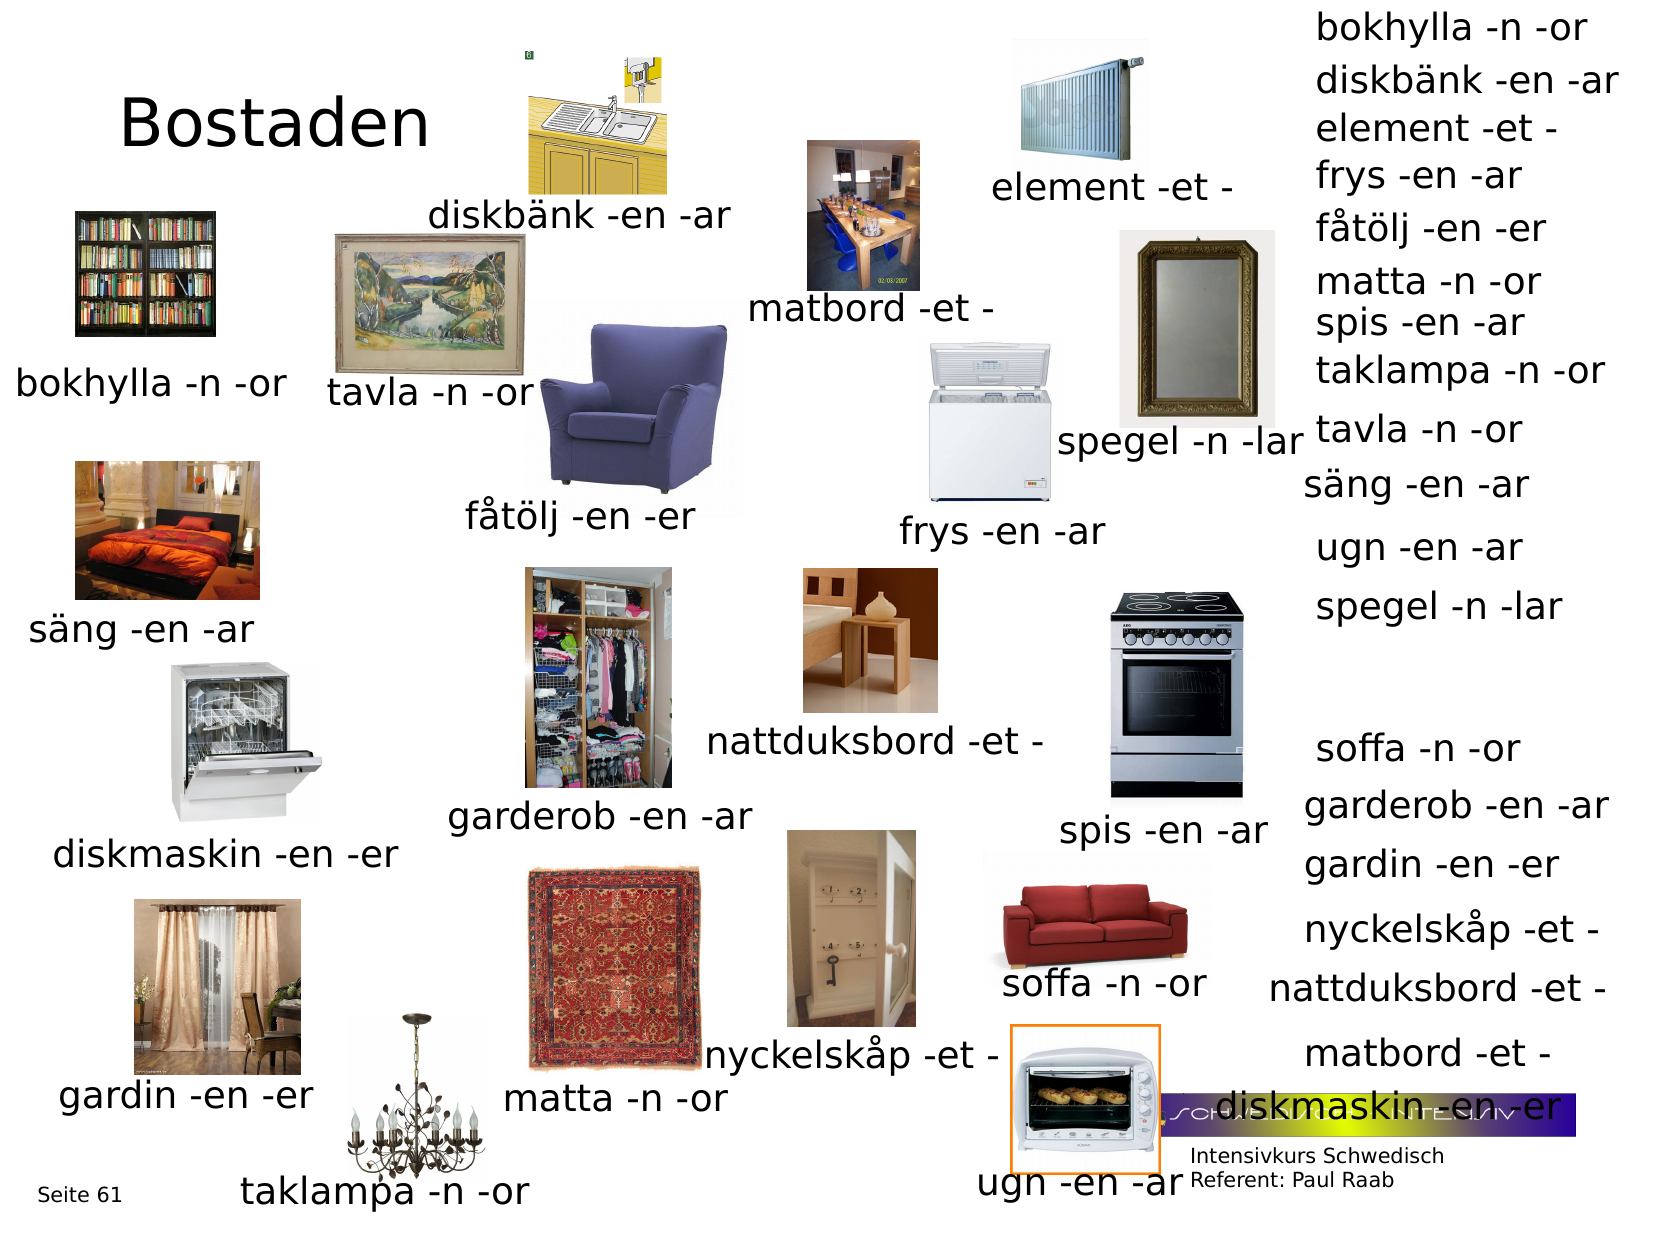

bokhylla -n -or
diskbänk -en -ar
Bostaden
element -et -
frys -en -ar
element -et -
diskbänk -en -ar
fåtölj -en -er
matta -n -or
matbord -et -
spis -en -ar
taklampa -n -or
bokhylla -n -or
tavla -n -or
tavla -n -or
spegel -n -lar
säng -en -ar
fåtölj -en -er
frys -en -ar
ugn -en -ar
spegel -n -lar
säng -en -ar
nattduksbord -et -
soffa -n -or
garderob -en -ar
garderob -en -ar
spis -en -ar
diskmaskin -en -er
gardin -en -er
nyckelskåp -et -
soffa -n -or
nattduksbord -et -
matbord -et -
nyckelskåp -et -
gardin -en -er
matta -n -or
diskmaskin -en -er
ugn -en -ar
taklampa -n -or